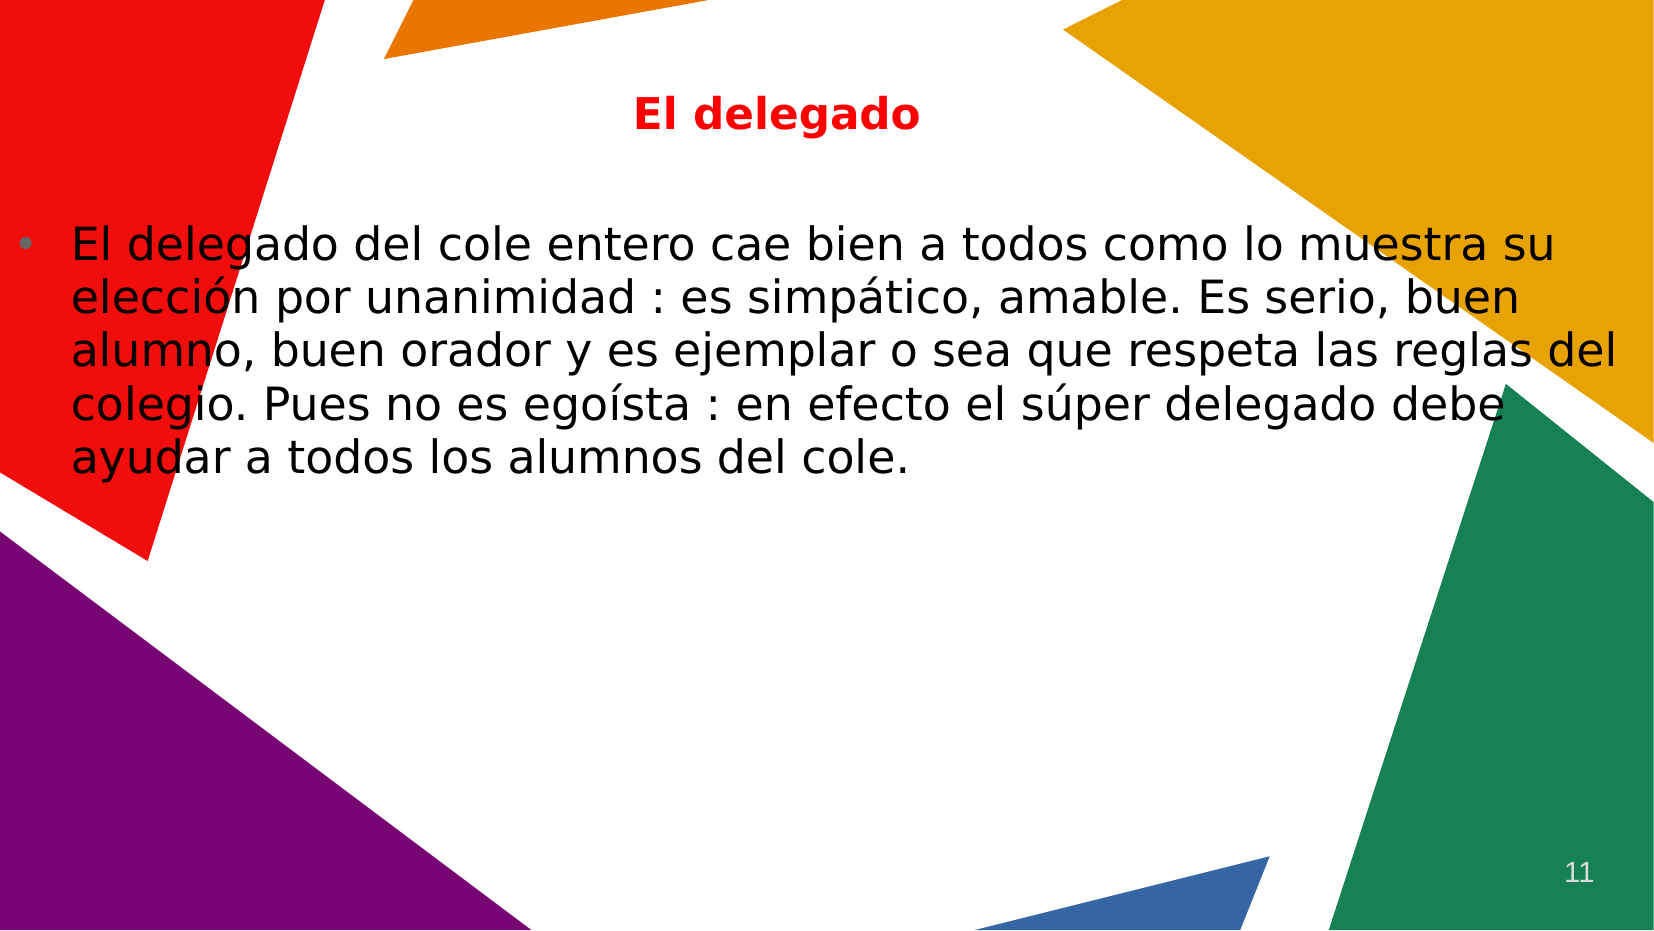

# El delegado
El delegado del cole entero cae bien a todos como lo muestra su elección por unanimidad : es simpático, amable. Es serio, buen alumno, buen orador y es ejemplar o sea que respeta las reglas del colegio. Pues no es egoísta : en efecto el súper delegado debe ayudar a todos los alumnos del cole.
11